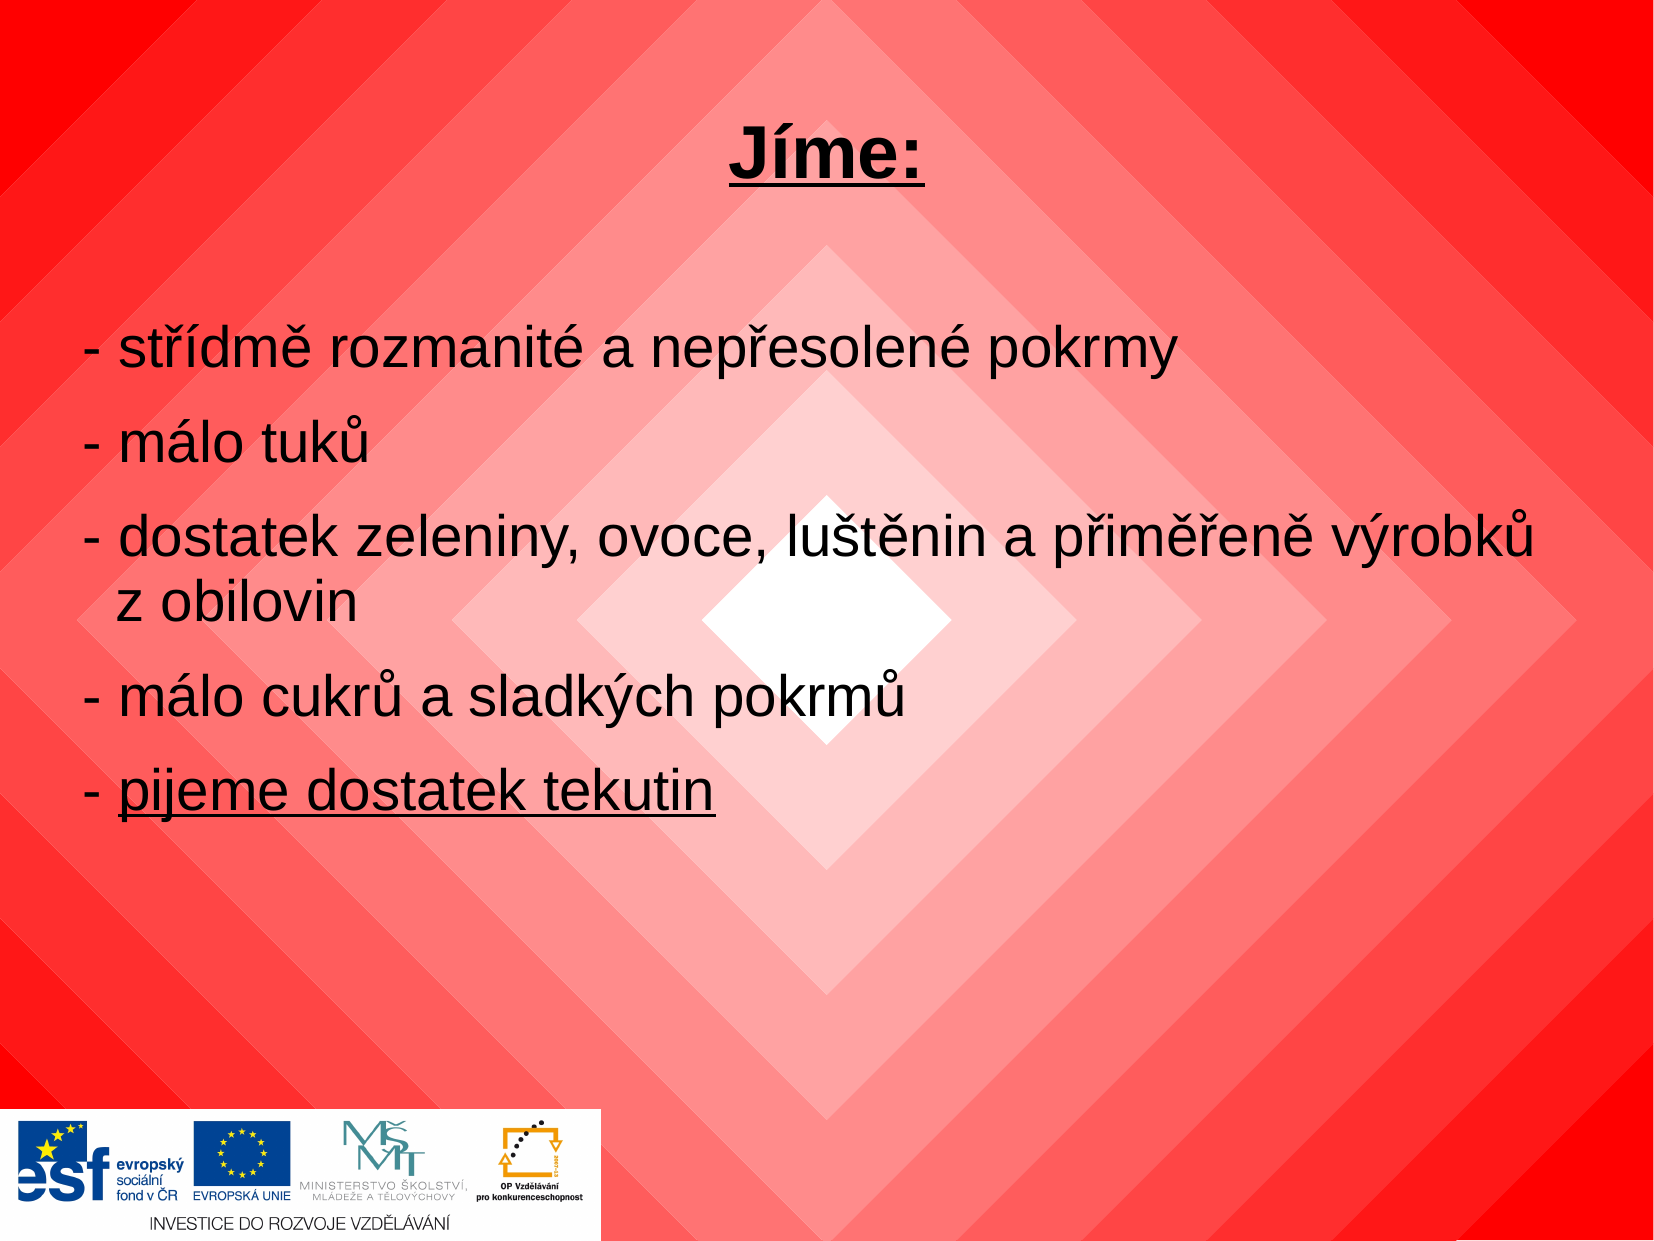

# Jíme:
- střídmě rozmanité a nepřesolené pokrmy
- málo tuků
- dostatek zeleniny, ovoce, luštěnin a přiměřeně výrobků z obilovin
- málo cukrů a sladkých pokrmů
- pijeme dostatek tekutin